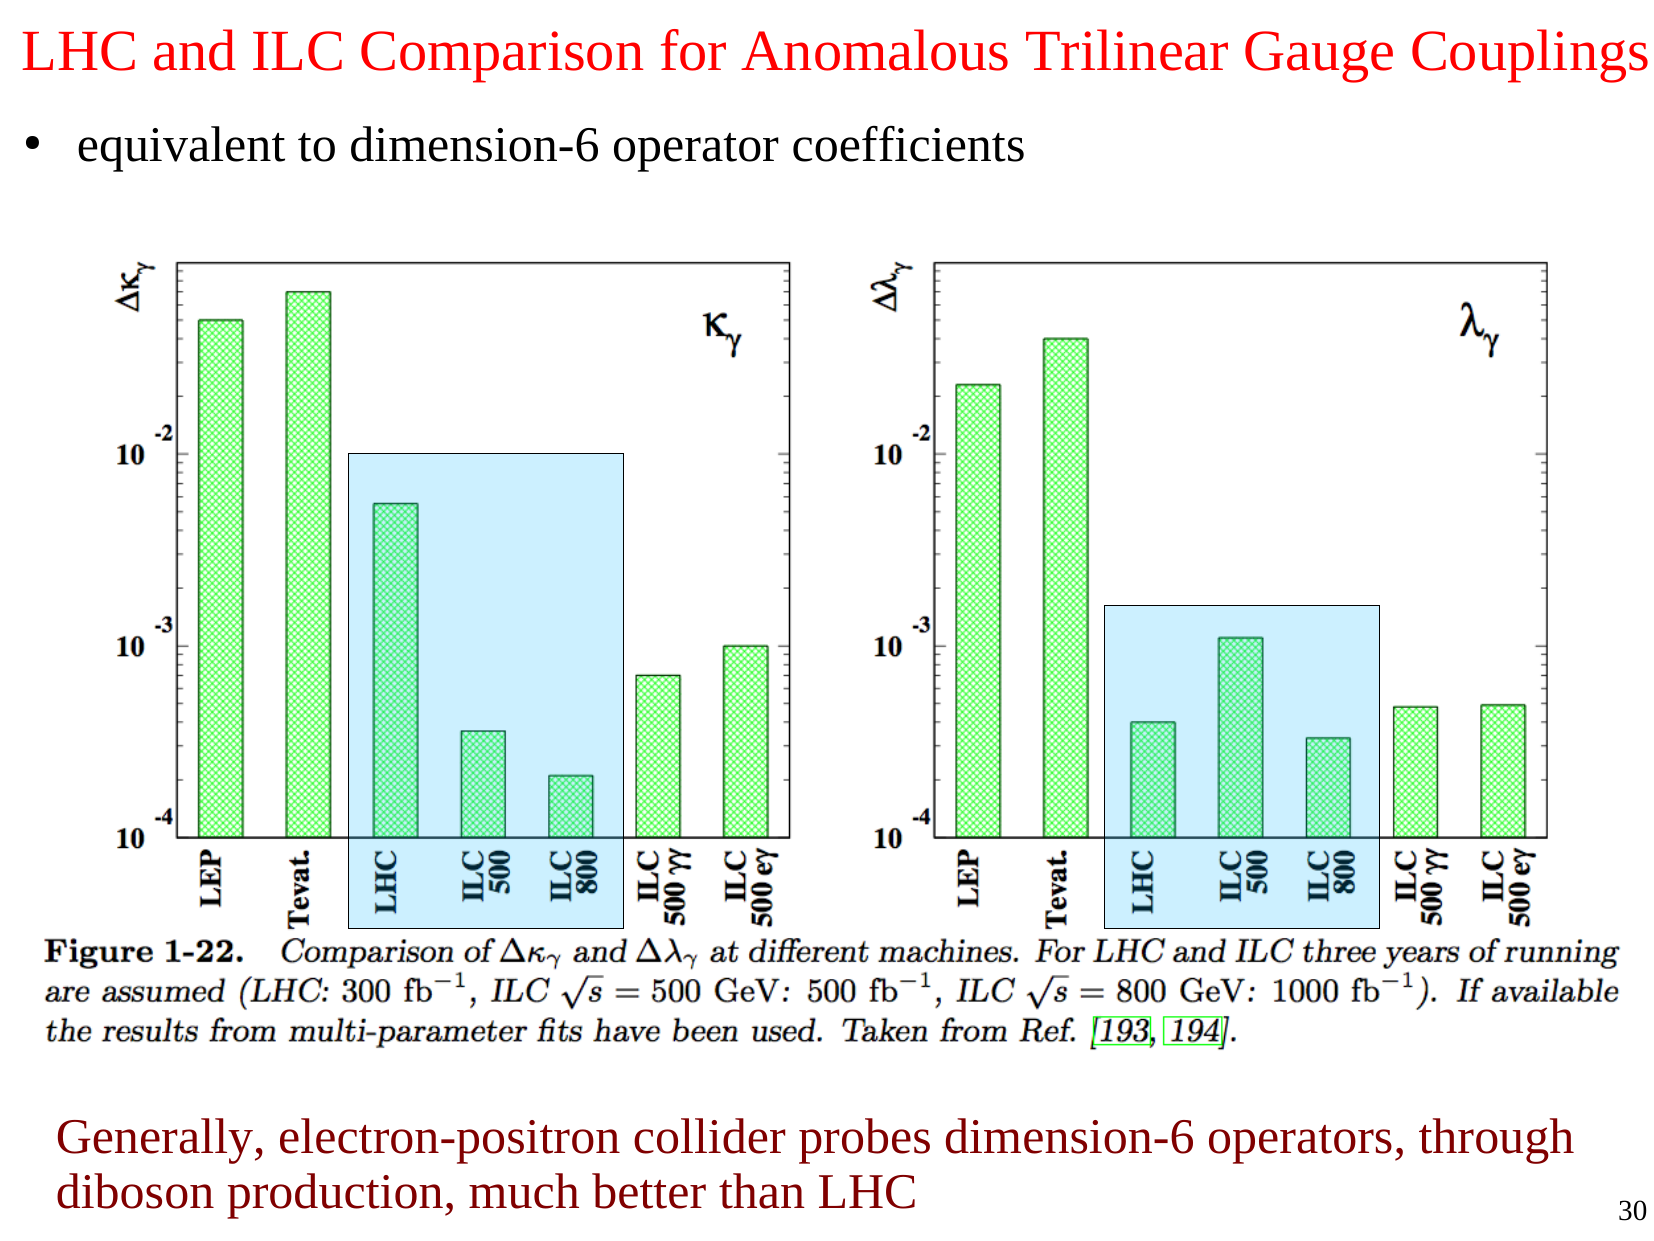

# LHC and ILC Comparison for Anomalous Trilinear Gauge Couplings
equivalent to dimension-6 operator coefficients
Generally, electron-positron collider probes dimension-6 operators, through
diboson production, much better than LHC
30